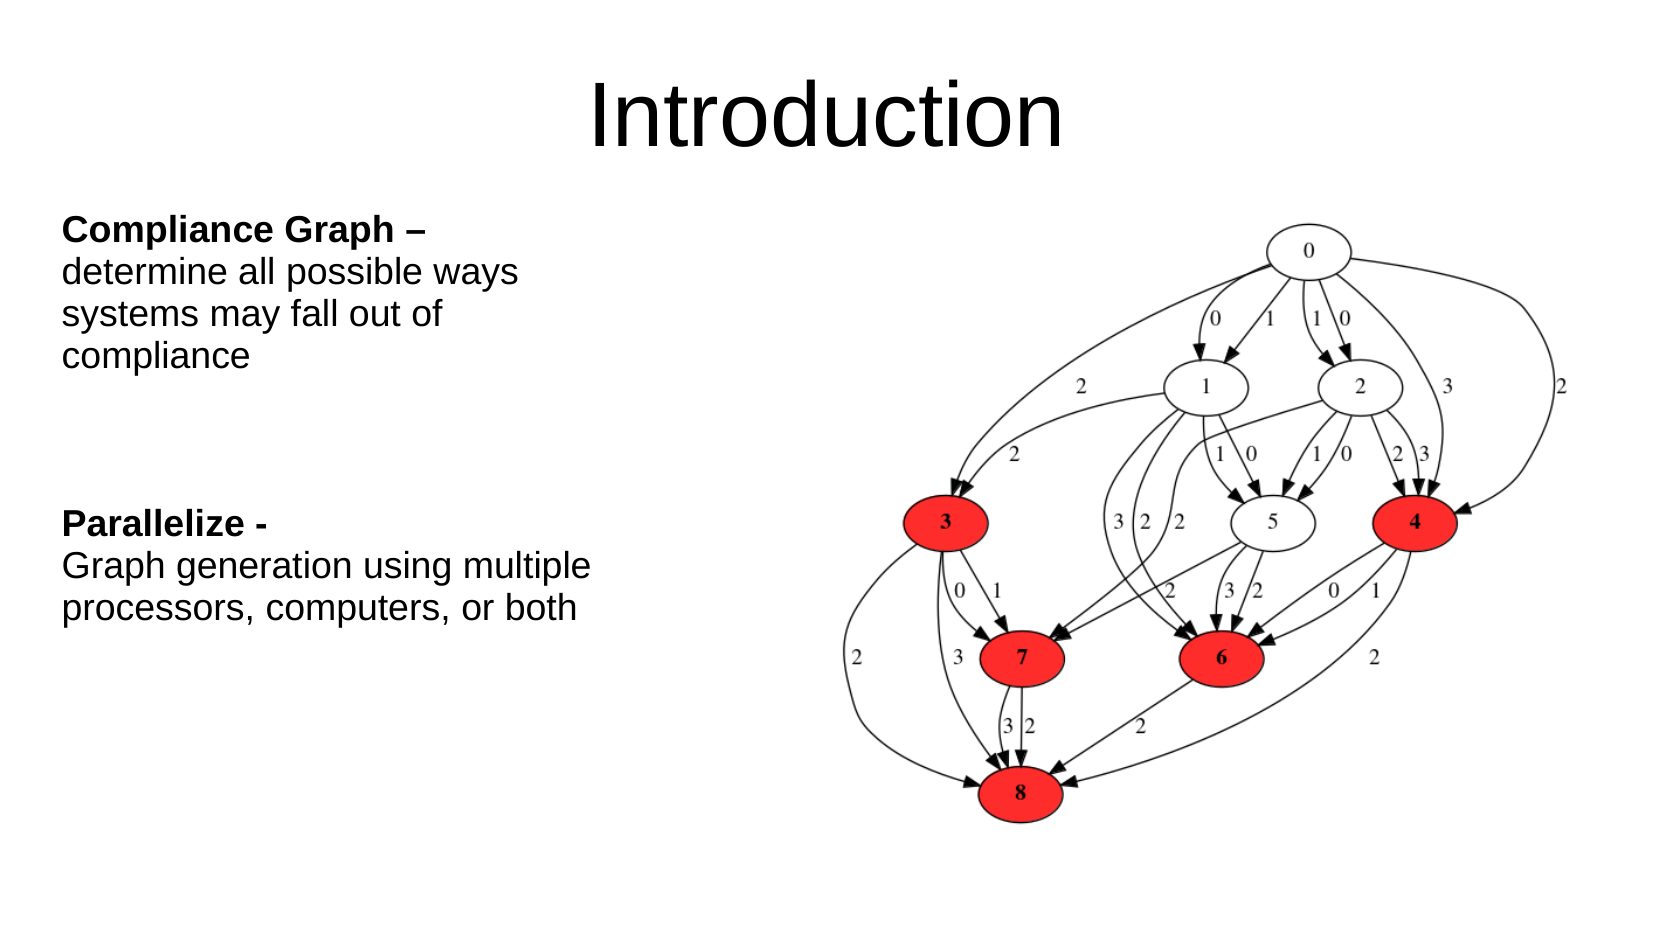

# Introduction
Compliance Graph –
determine all possible ways systems may fall out of compliance
Parallelize -
Graph generation using multiple processors, computers, or both